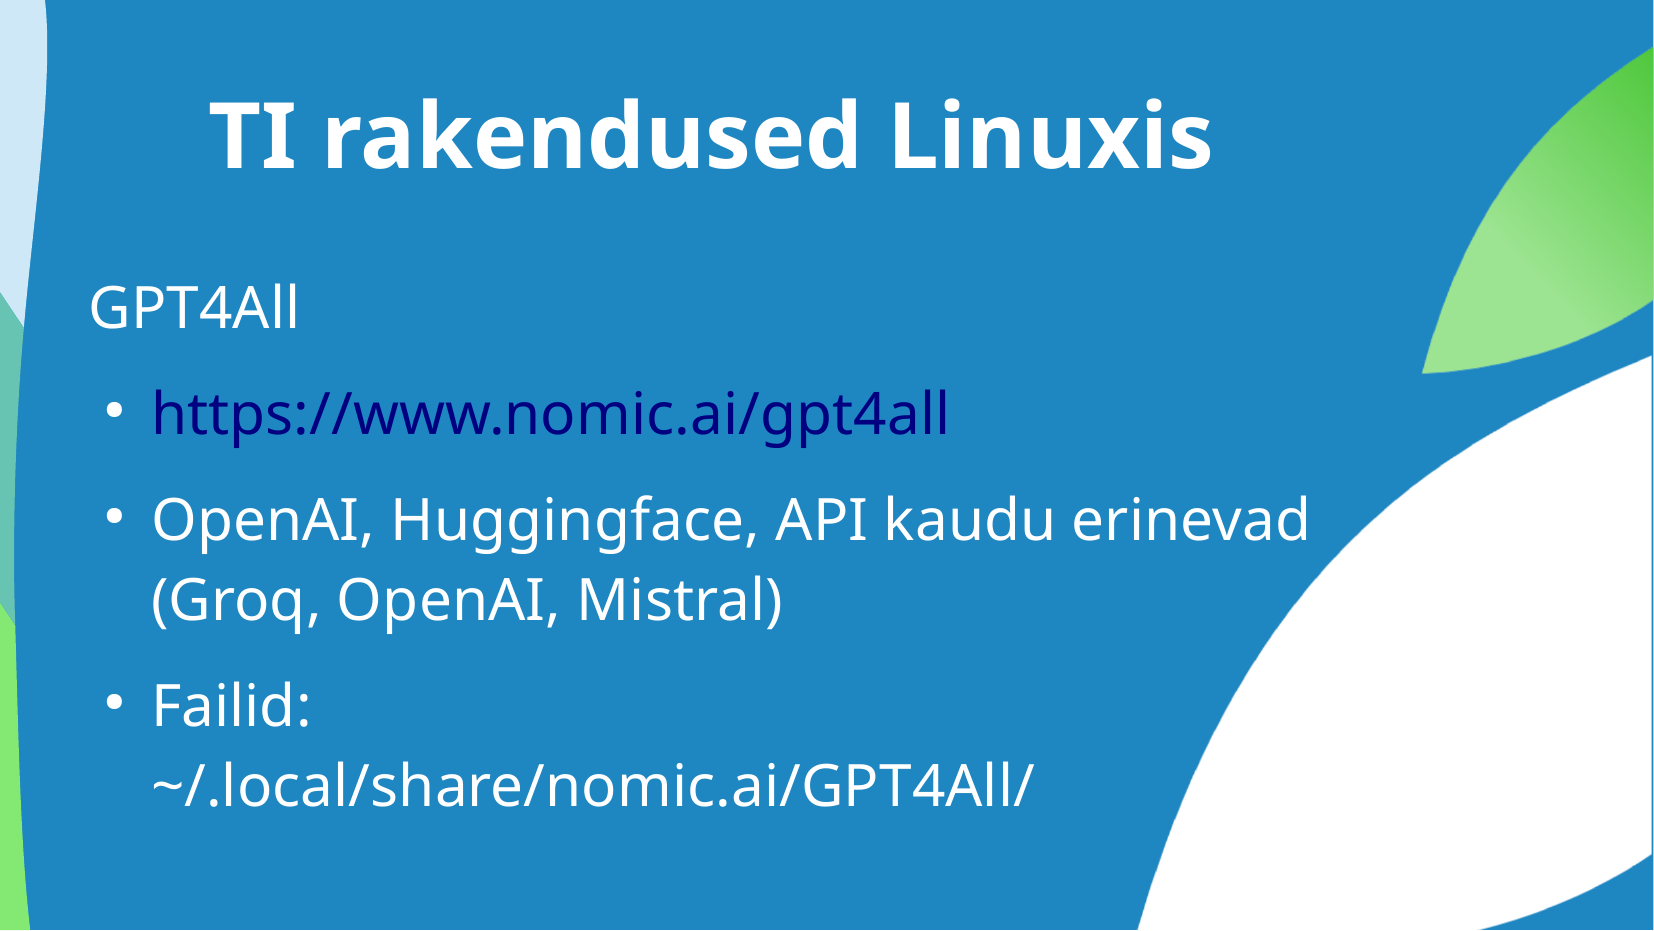

# TI rakendused Linuxis
GPT4All
https://www.nomic.ai/gpt4all
OpenAI, Huggingface, API kaudu erinevad (Groq, OpenAI, Mistral)
Failid:
~/.local/share/nomic.ai/GPT4All/